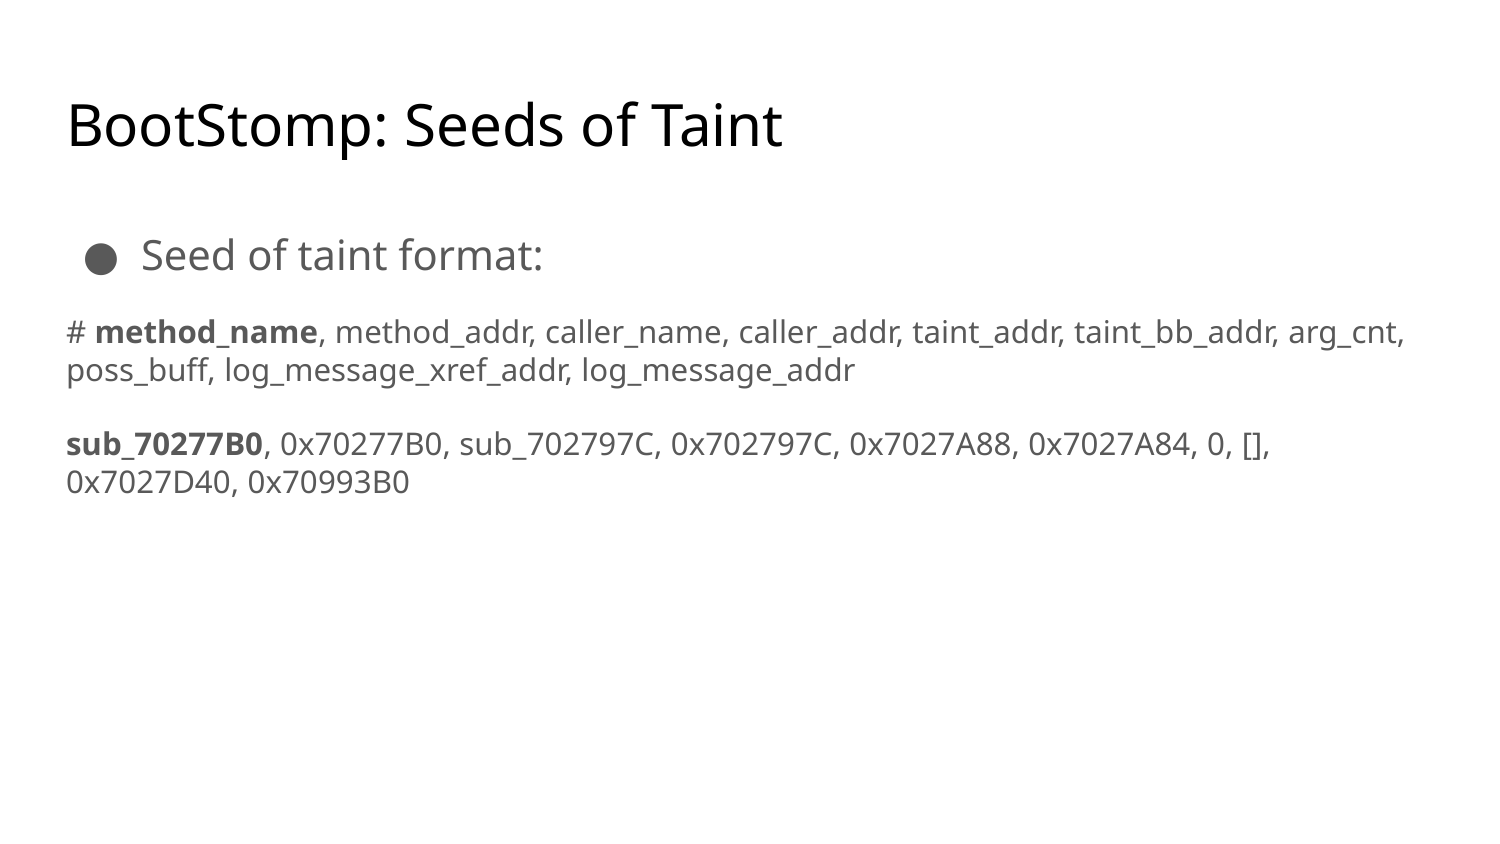

# BootStomp: Seeds of Taint
Seed of taint format:
# method_name, method_addr, caller_name, caller_addr, taint_addr, taint_bb_addr, arg_cnt, poss_buff, log_message_xref_addr, log_message_addr
sub_70277B0, 0x70277B0, sub_702797C, 0x702797C, 0x7027A88, 0x7027A84, 0, [], 0x7027D40, 0x70993B0